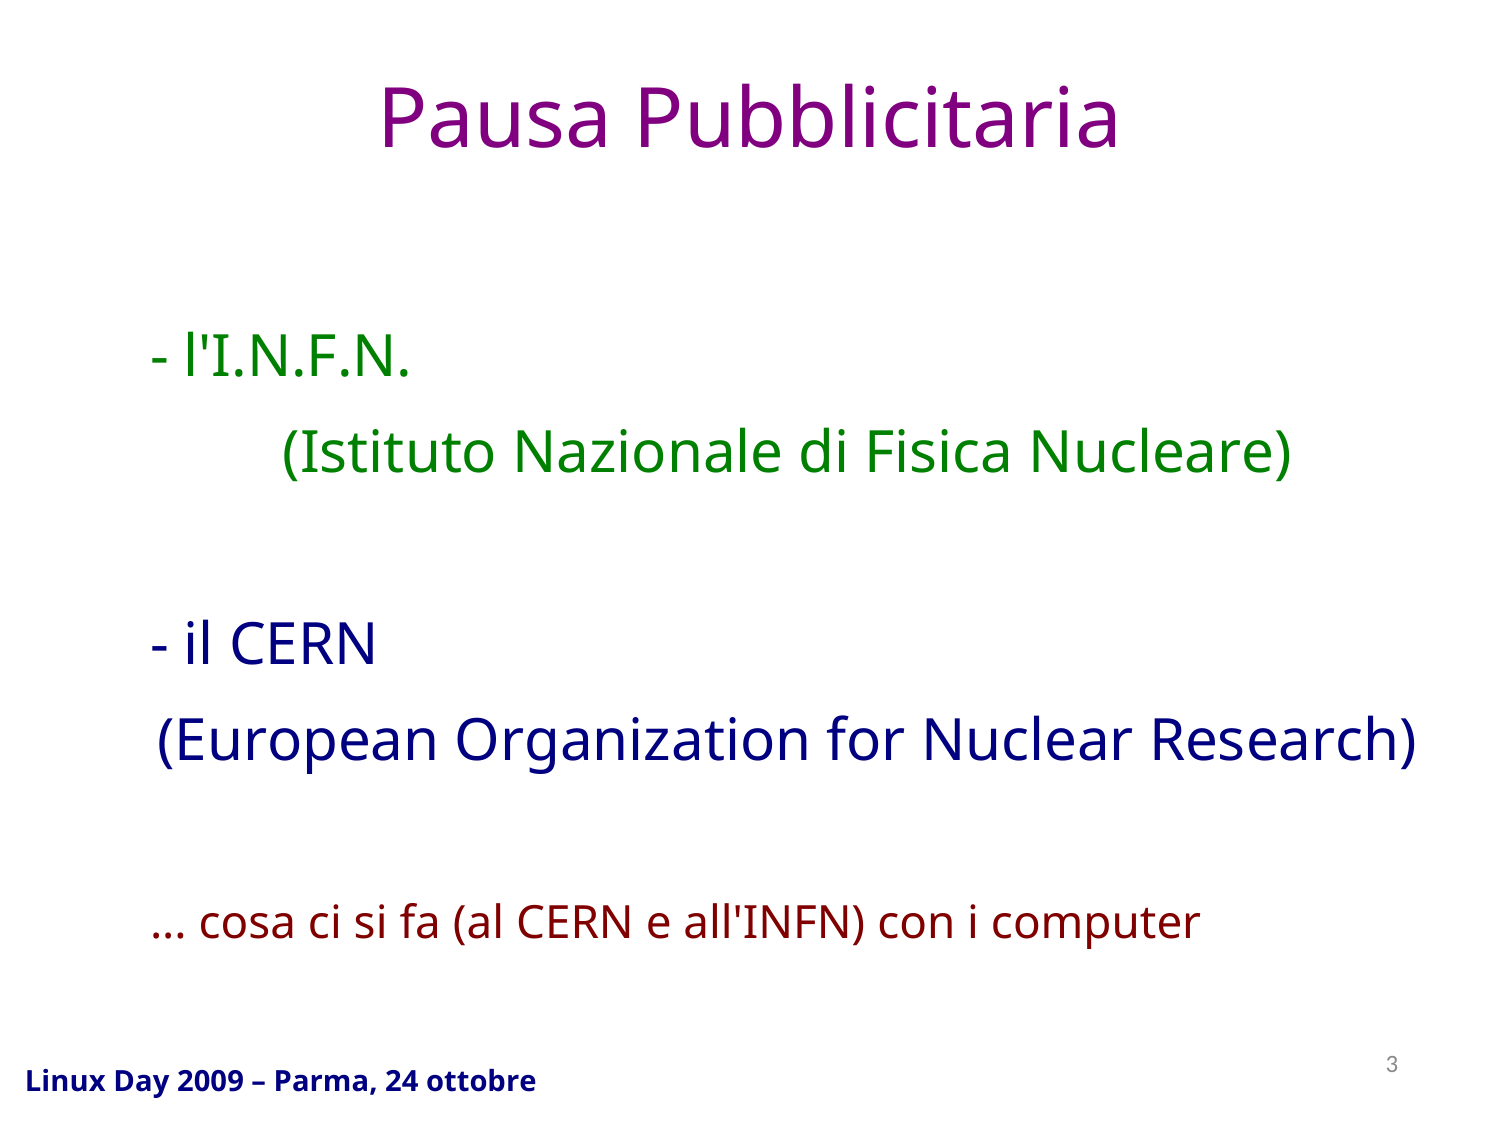

# Pausa Pubblicitaria
- l'I.N.F.N.
(Istituto Nazionale di Fisica Nucleare)‏
- il CERN
(European Organization for Nuclear Research)‏
... cosa ci si fa (al CERN e all'INFN) con i computer
3